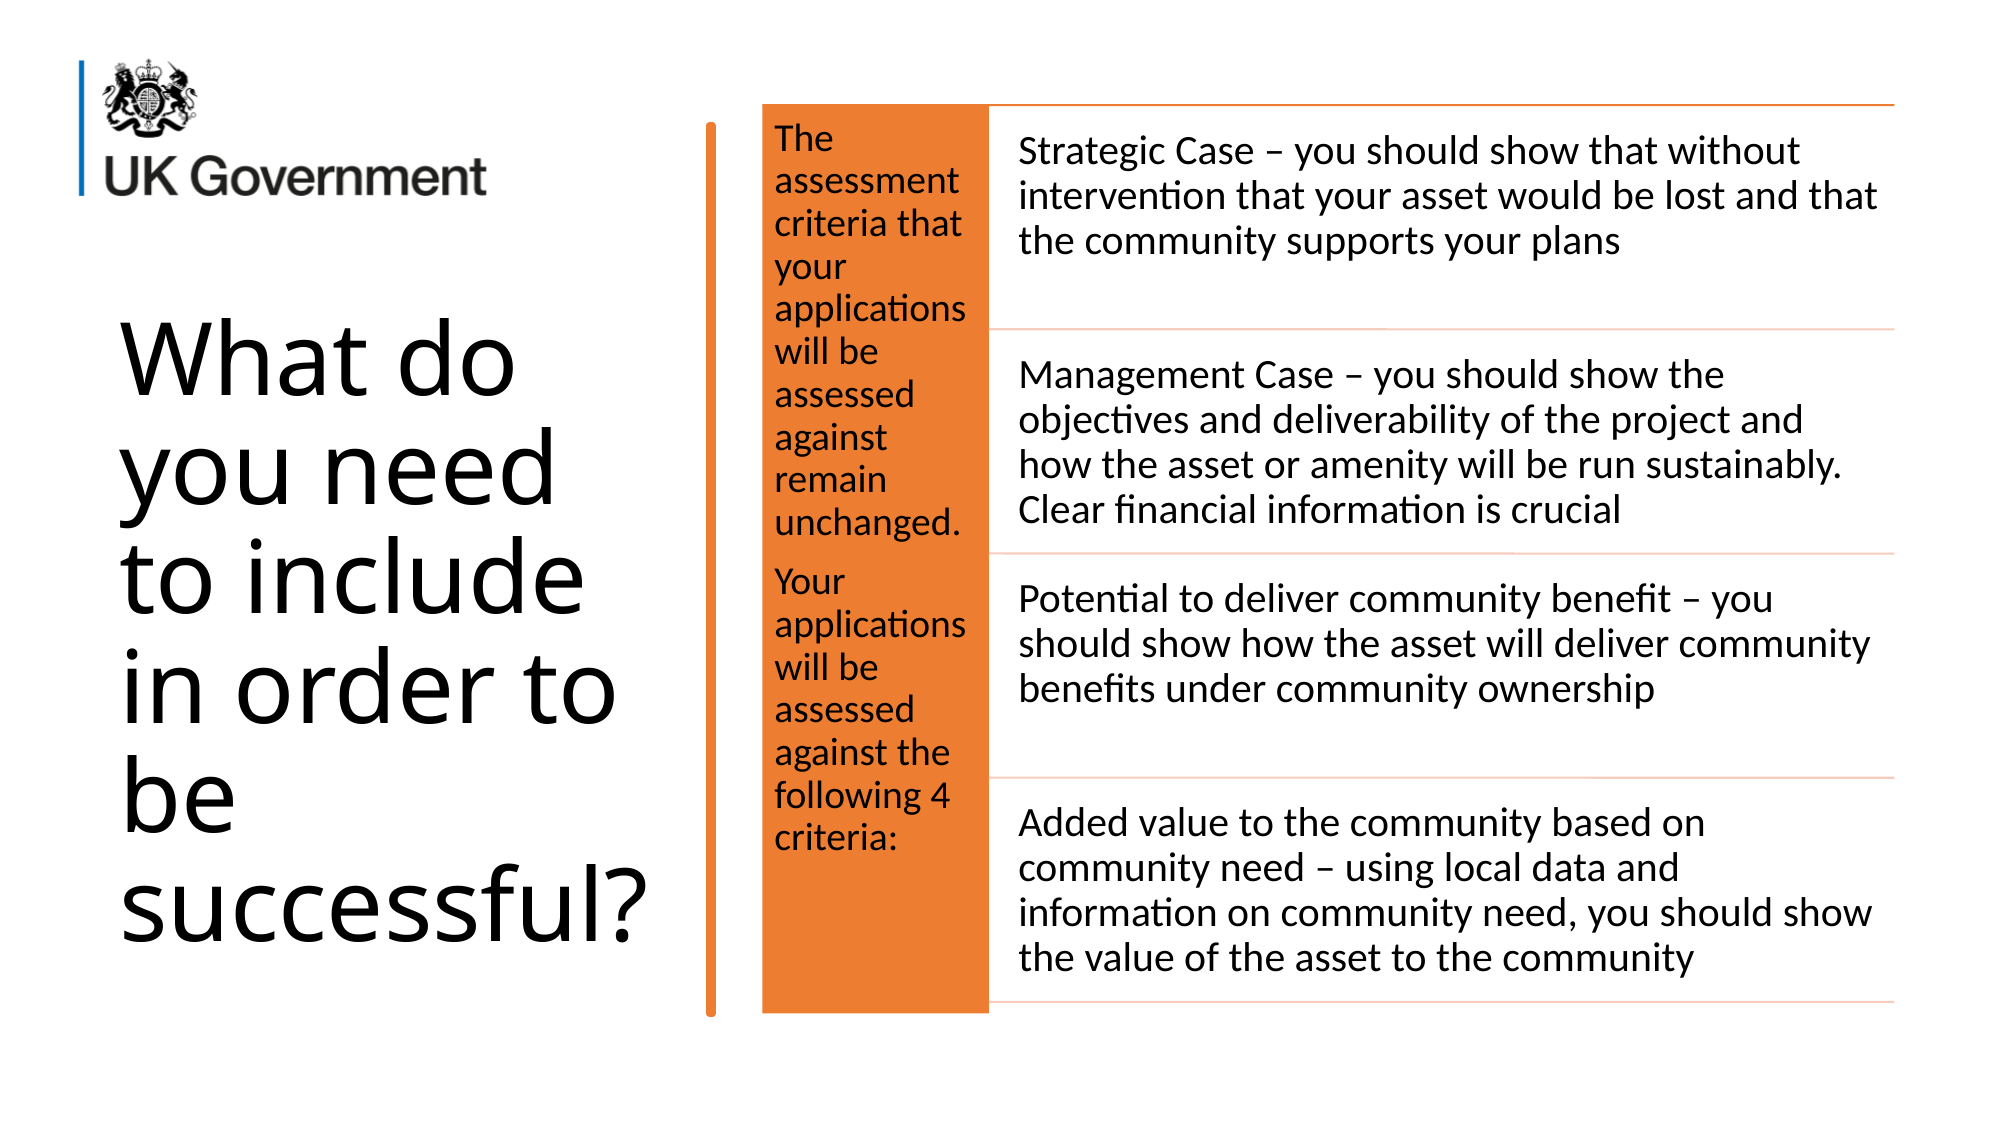

The assessment criteria that your applications will be assessed against remain unchanged.
Your applications will be assessed against the following 4 criteria:
Strategic Case – you should show that without intervention that your asset would be lost and that the community supports your plans
Management Case – you should show the objectives and deliverability of the project and how the asset or amenity will be run sustainably. Clear financial information is crucial
Potential to deliver community benefit – you should show how the asset will deliver community benefits under community ownership
Added value to the community based on community need – using local data and information on community need, you should show the value of the asset to the community
# What do you need to include in order to be successful?